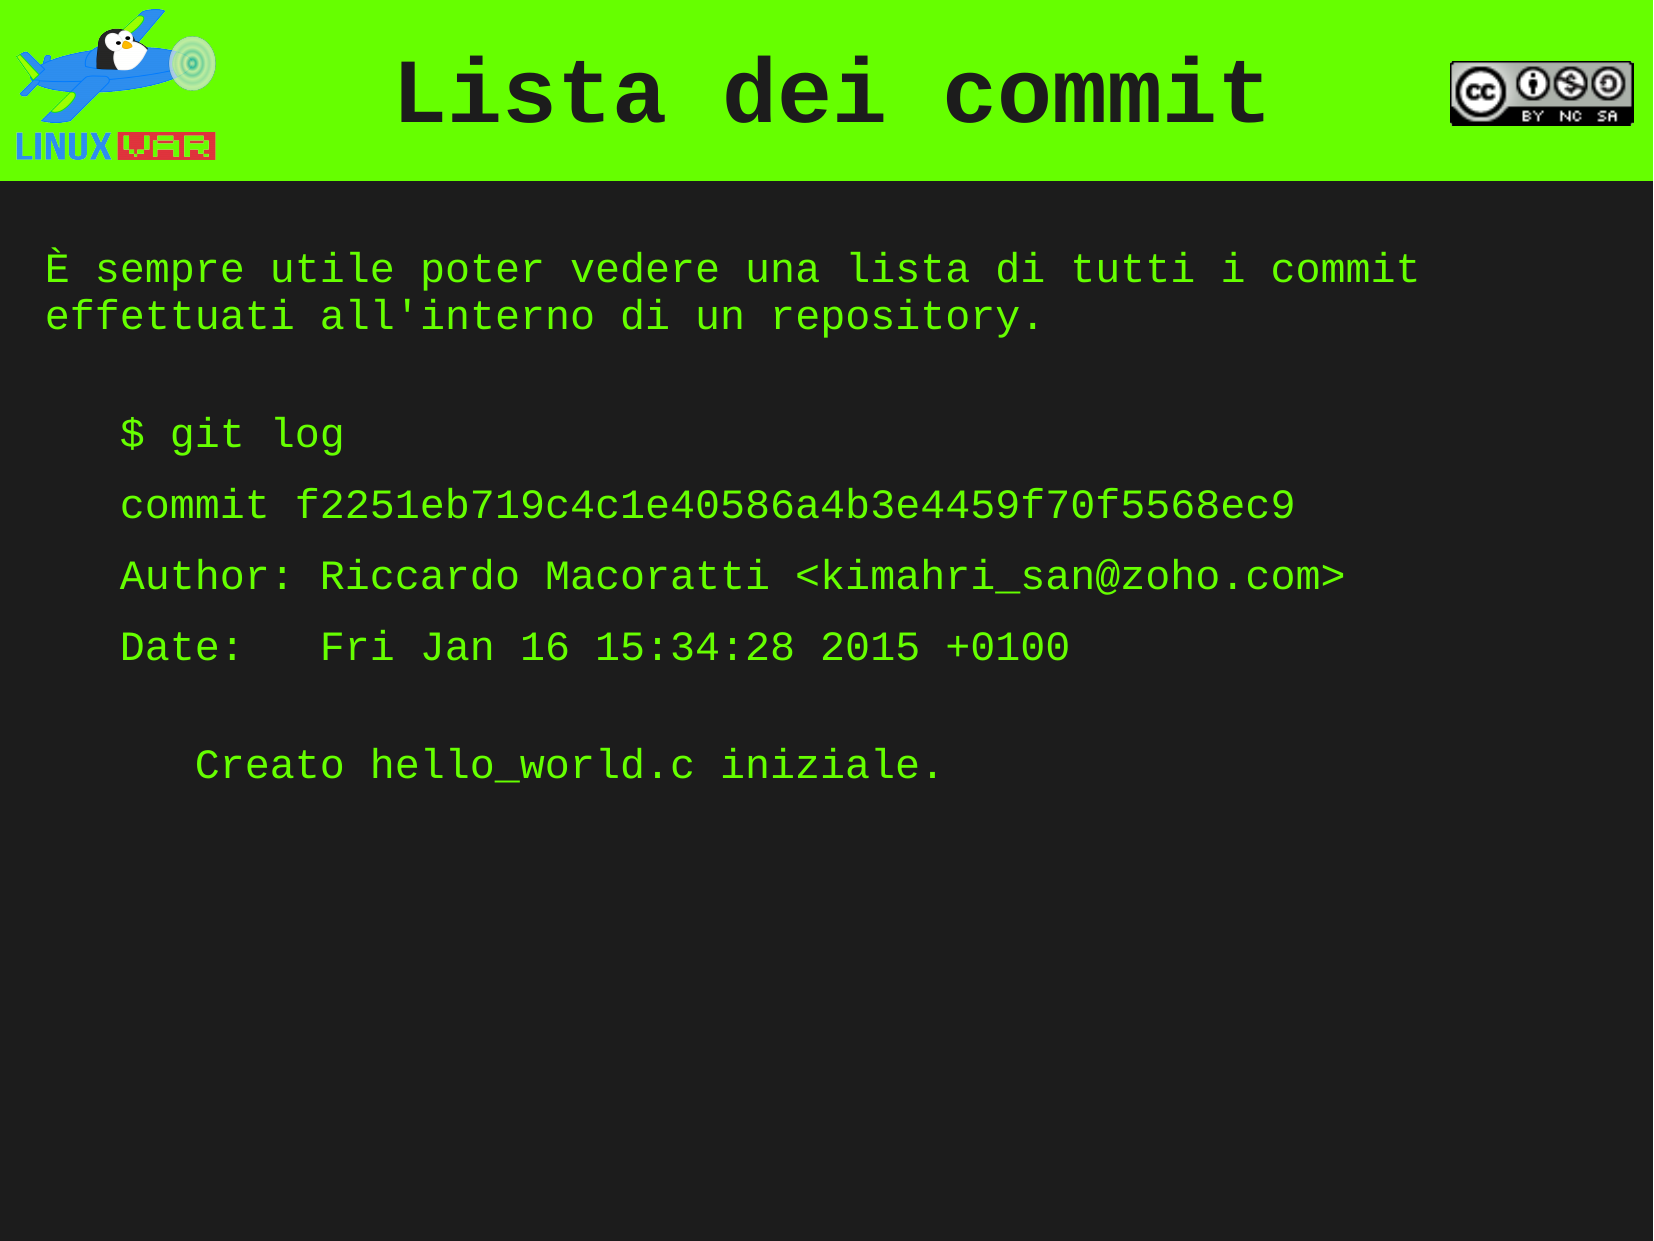

Lista dei commit
È sempre utile poter vedere una lista di tutti i commit effettuati all'interno di un repository.
	$ git log
	commit f2251eb719c4c1e40586a4b3e4459f70f5568ec9
	Author: Riccardo Macoratti <kimahri_san@zoho.com>
	Date: Fri Jan 16 15:34:28 2015 +0100
 	Creato hello_world.c iniziale.